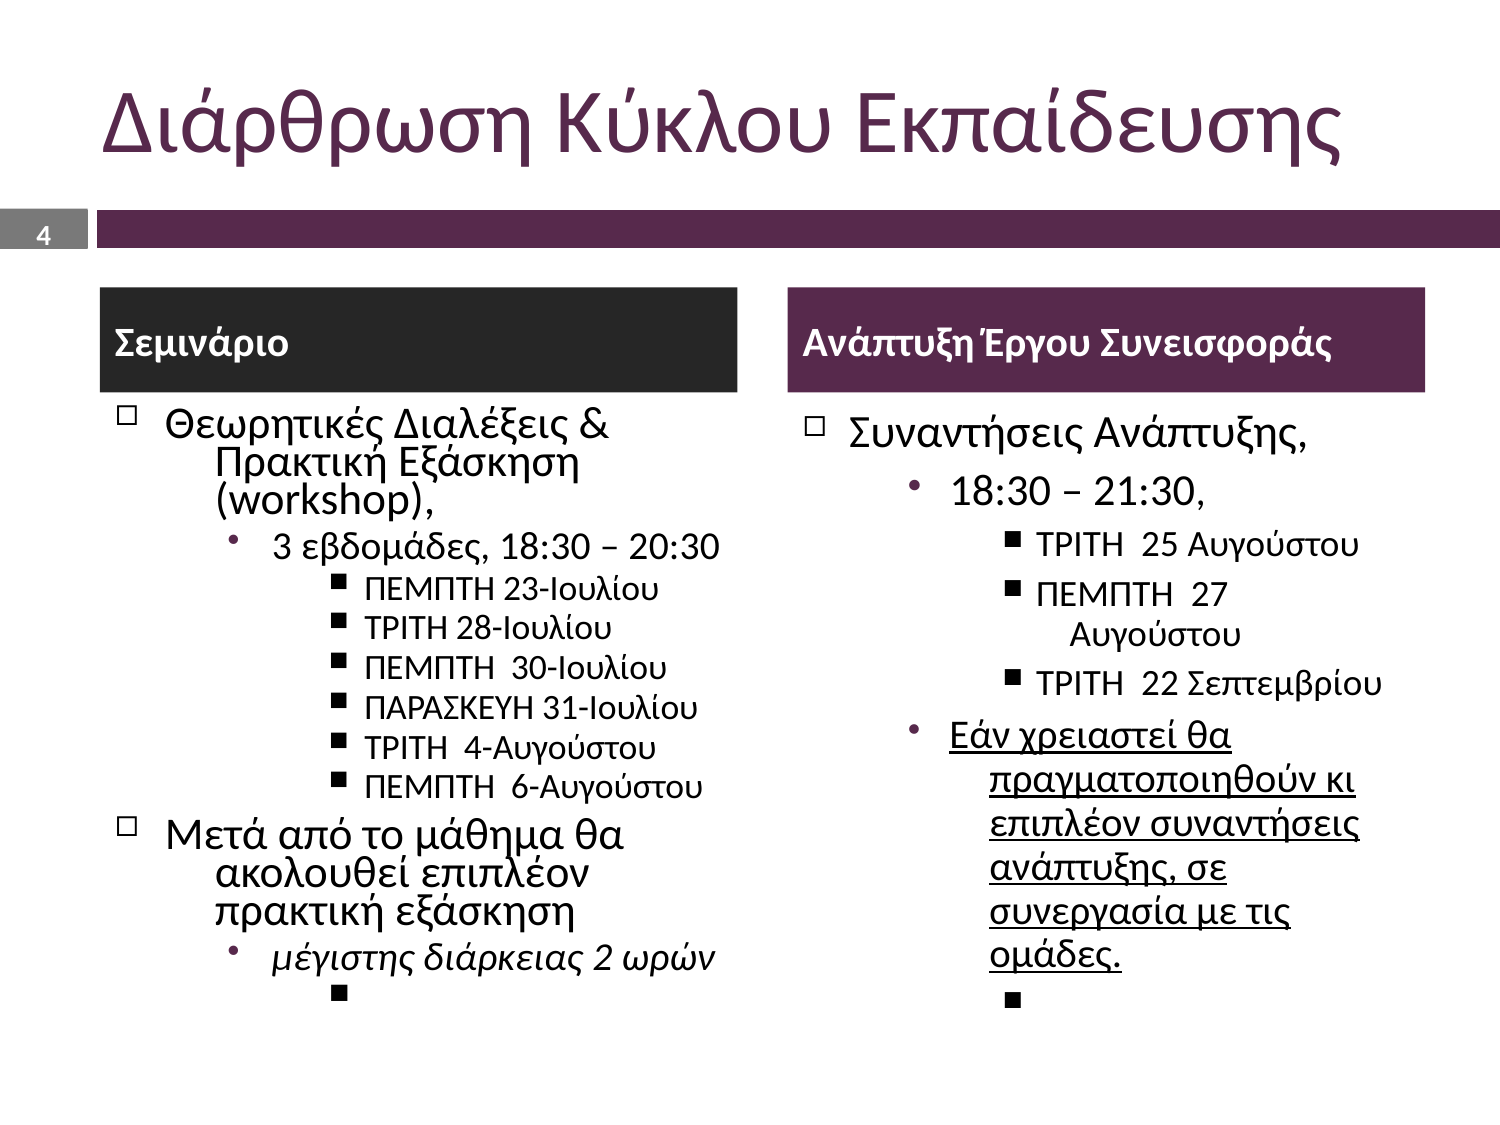

# Διάρθρωση Κύκλου Εκπαίδευσης
Σεμινάριο
Ανάπτυξη Έργου Συνεισφοράς
Θεωρητικές Διαλέξεις & Πρακτική Εξάσκηση (workshop),
3 εβδομάδες, 18:30 – 20:30
ΠΕΜΠΤΗ 23-Ιουλίου
ΤΡΙΤΗ 28-Ιουλίου
ΠΕΜΠΤΗ 30-Ιουλίου
ΠΑΡΑΣΚΕΥΗ 31-Ιουλίου
ΤΡΙΤΗ 4-Αυγούστου
ΠΕΜΠΤΗ 6-Αυγούστου
Μετά από το μάθημα θα ακολουθεί επιπλέον πρακτική εξάσκηση
μέγιστης διάρκειας 2 ωρών
Συναντήσεις Ανάπτυξης,
18:30 – 21:30,
ΤΡΙΤΗ 25 Αυγούστου
ΠΕΜΠΤΗ 27 Αυγούστου
ΤΡΙΤΗ 22 Σεπτεμβρίου
Εάν χρειαστεί θα πραγματοποιηθούν κι επιπλέον συναντήσεις ανάπτυξης, σε συνεργασία με τις ομάδες.